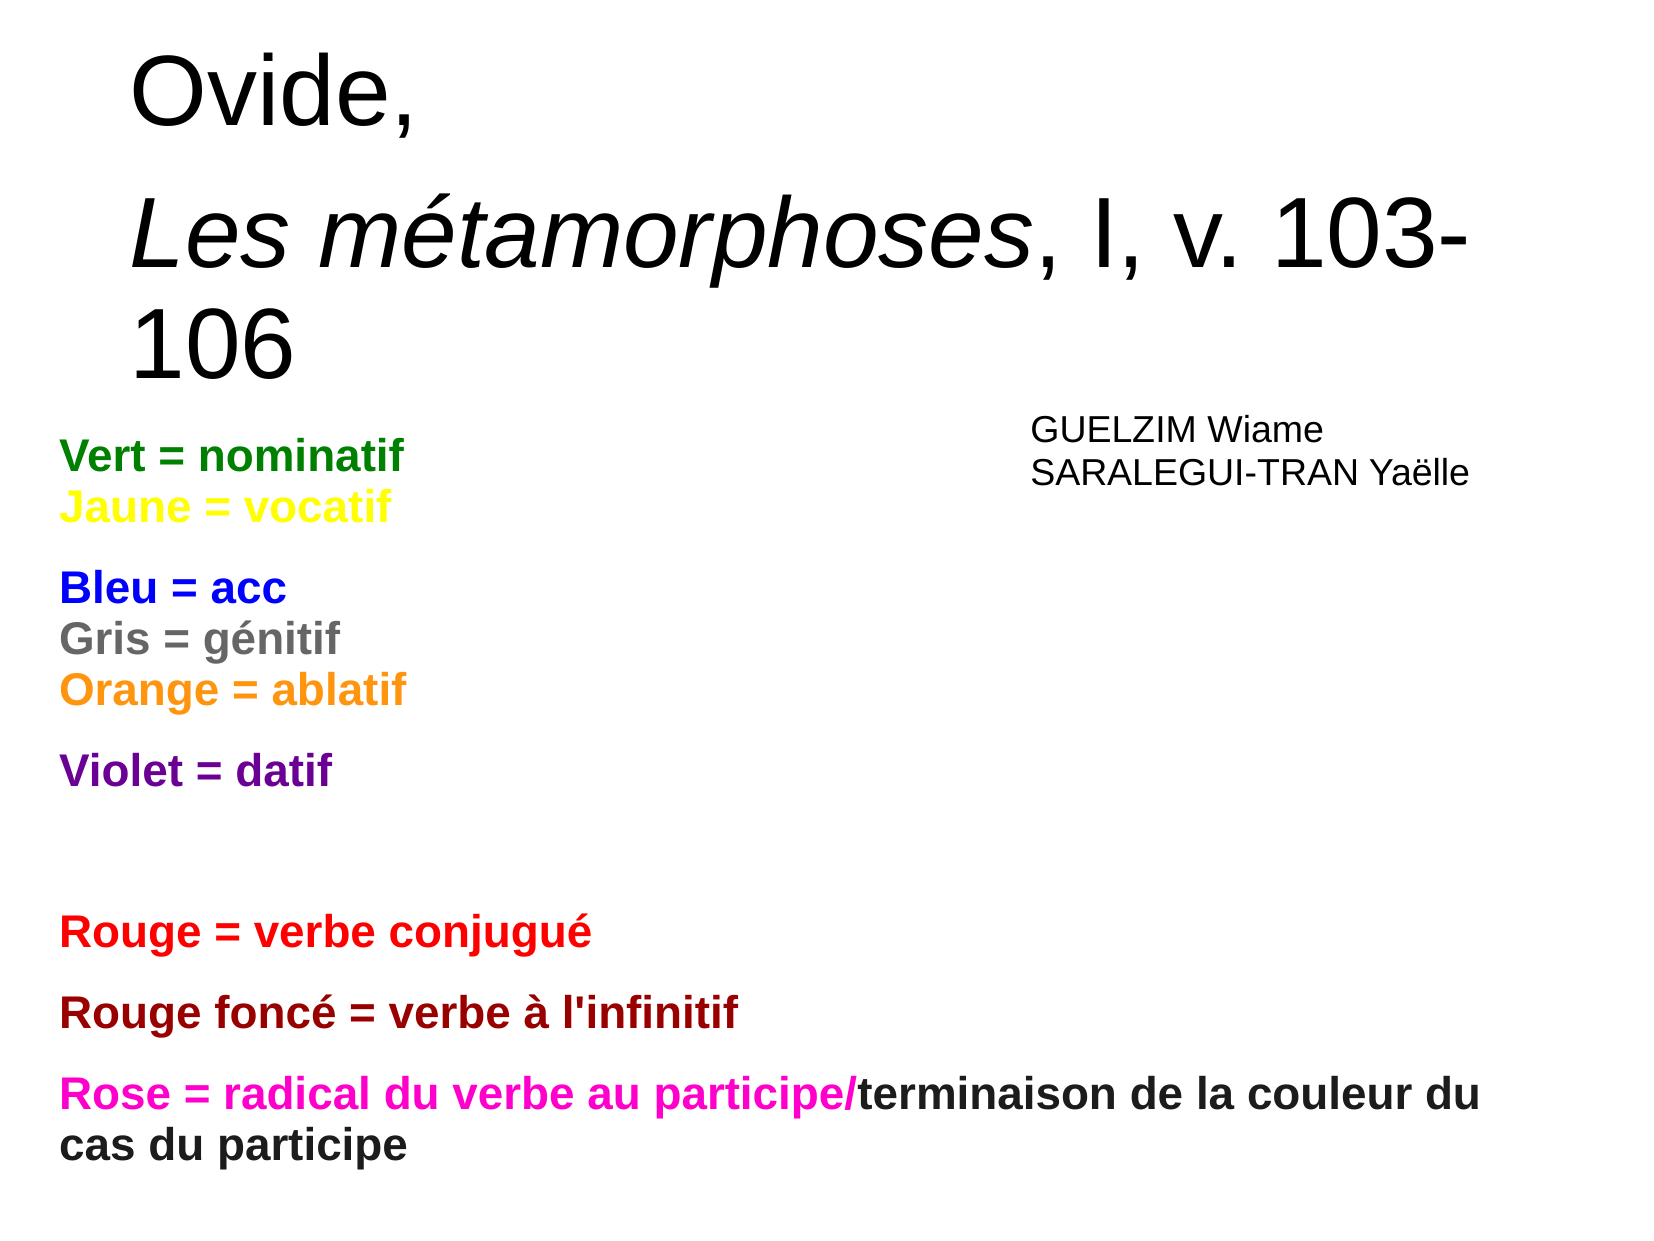

# Ovide,
Les métamorphoses, I, v. 103-106
Vert = nominatif
Jaune = vocatif
Bleu = acc
Gris = génitif
Orange = ablatif
Violet = datif
Rouge = verbe conjugué
Rouge foncé = verbe à l'infinitif
Rose = radical du verbe au participe/terminaison de la couleur du cas du participe
GUELZIM Wiame
SARALEGUI-TRAN Yaëlle